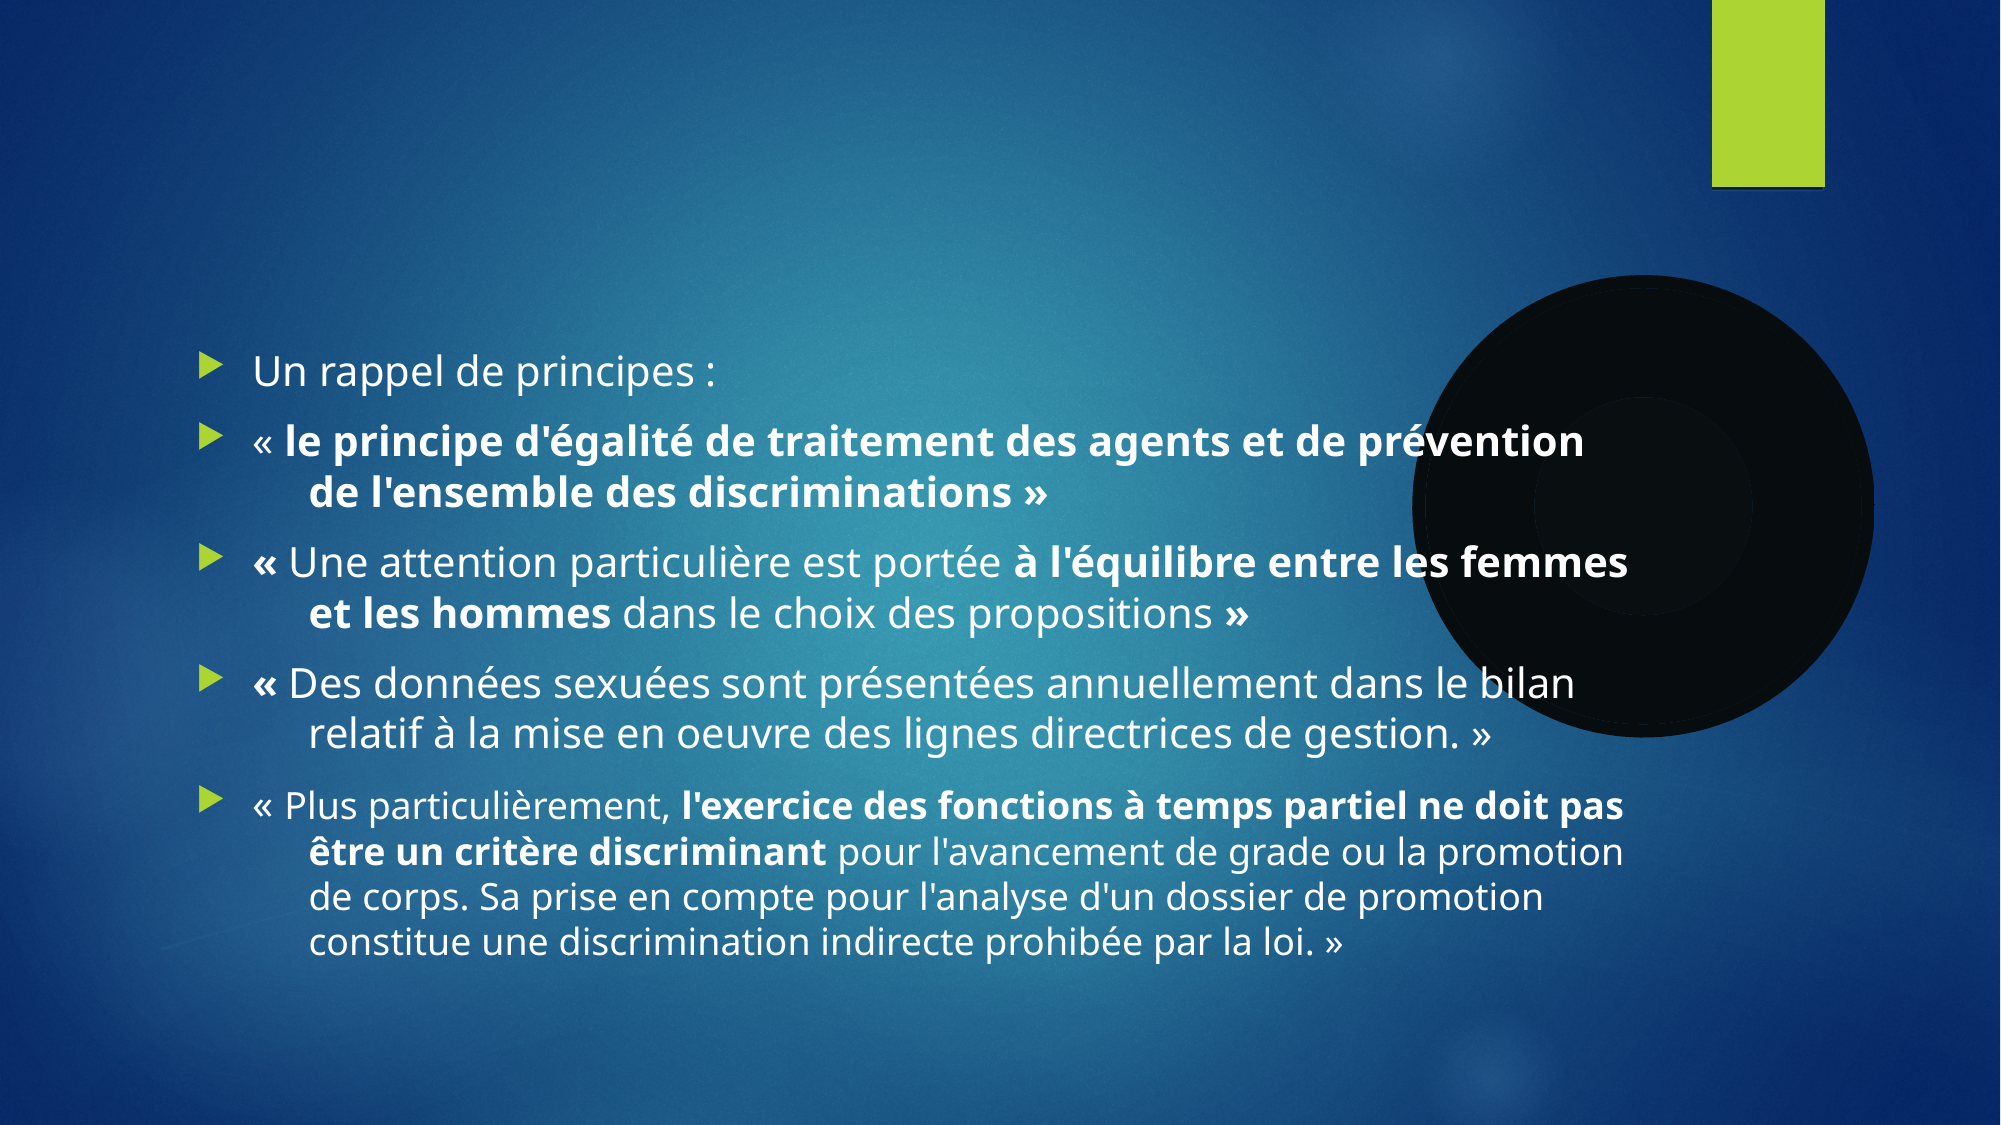

#
Un rappel de principes :
« le principe d'égalité de traitement des agents et de prévention de l'ensemble des discriminations »
« Une attention particulière est portée à l'équilibre entre les femmes et les hommes dans le choix des propositions »
« Des données sexuées sont présentées annuellement dans le bilan relatif à la mise en oeuvre des lignes directrices de gestion. »
« Plus particulièrement, l'exercice des fonctions à temps partiel ne doit pas être un critère discriminant pour l'avancement de grade ou la promotion de corps. Sa prise en compte pour l'analyse d'un dossier de promotion constitue une discrimination indirecte prohibée par la loi. »